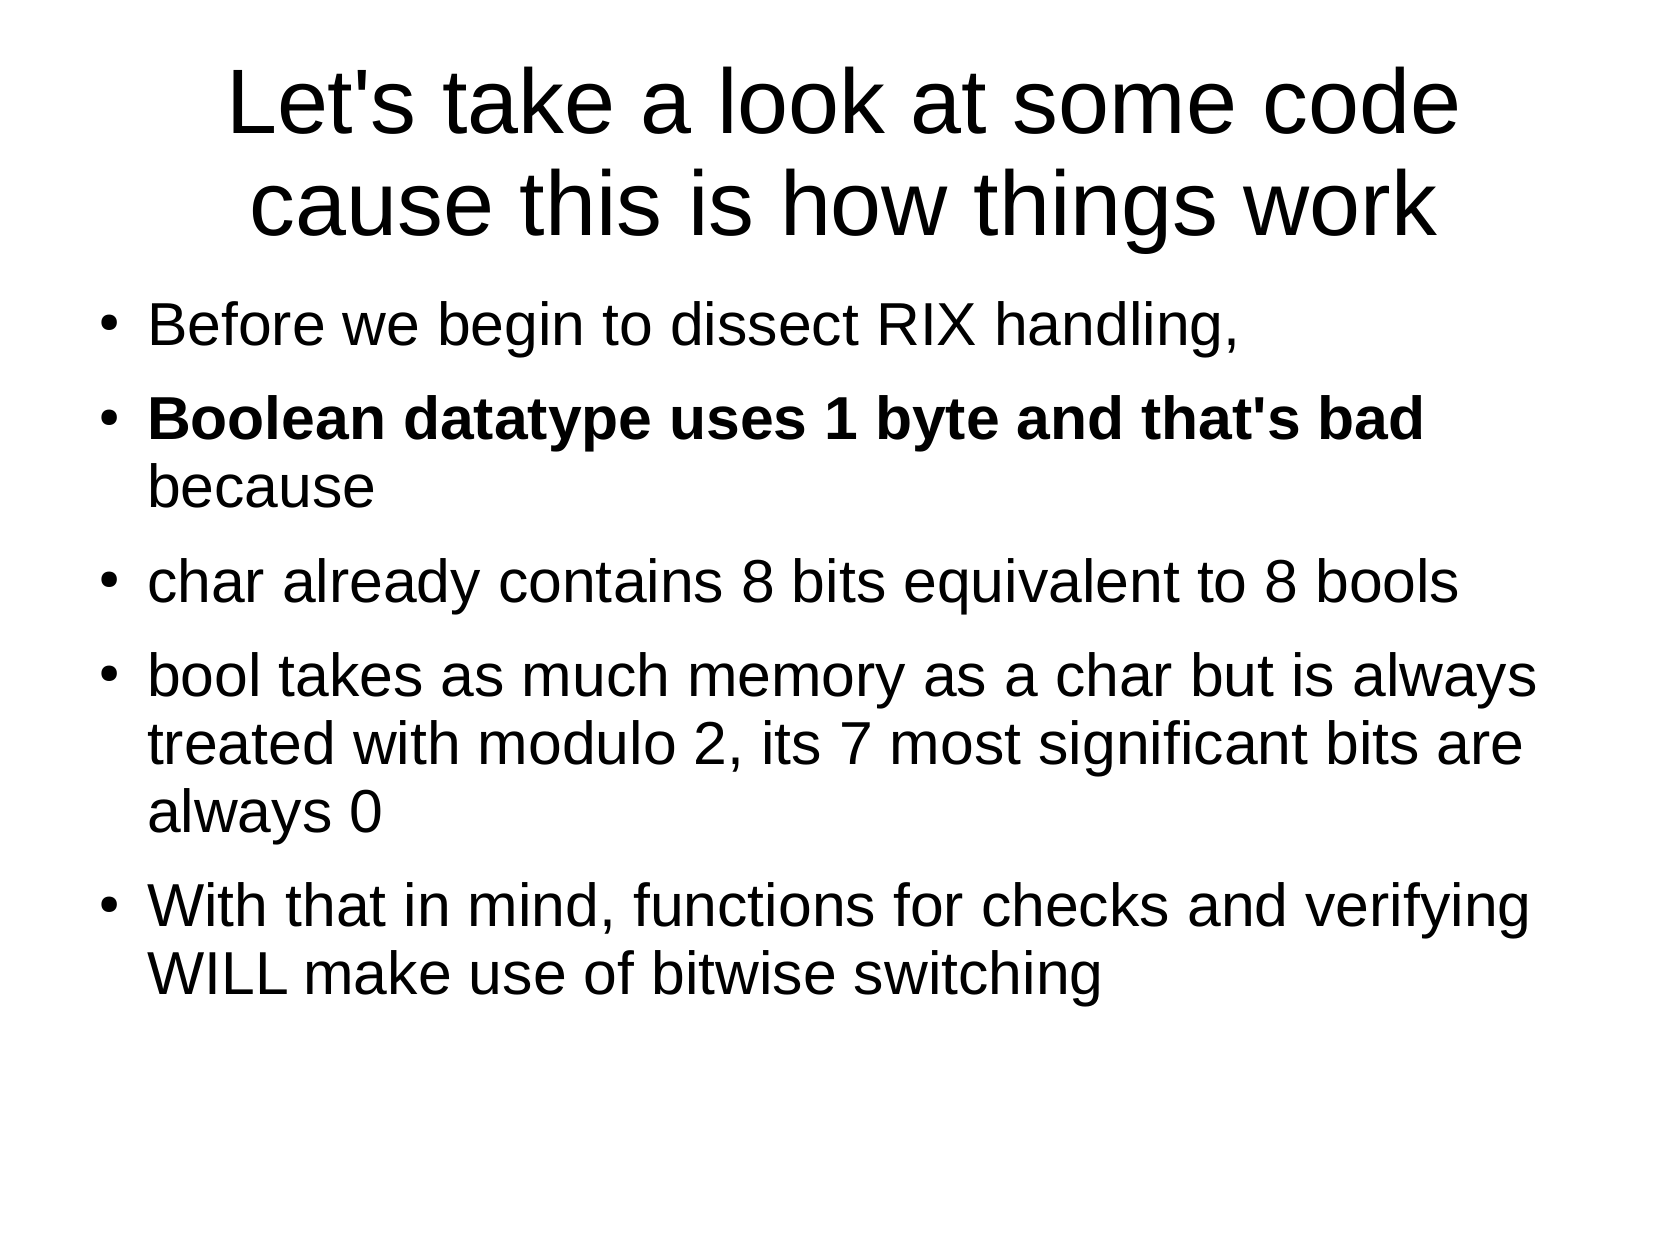

# Let's take a look at some code cause this is how things work
Before we begin to dissect RIX handling,
Boolean datatype uses 1 byte and that's bad because
char already contains 8 bits equivalent to 8 bools
bool takes as much memory as a char but is always treated with modulo 2, its 7 most significant bits are always 0
With that in mind, functions for checks and verifying WILL make use of bitwise switching